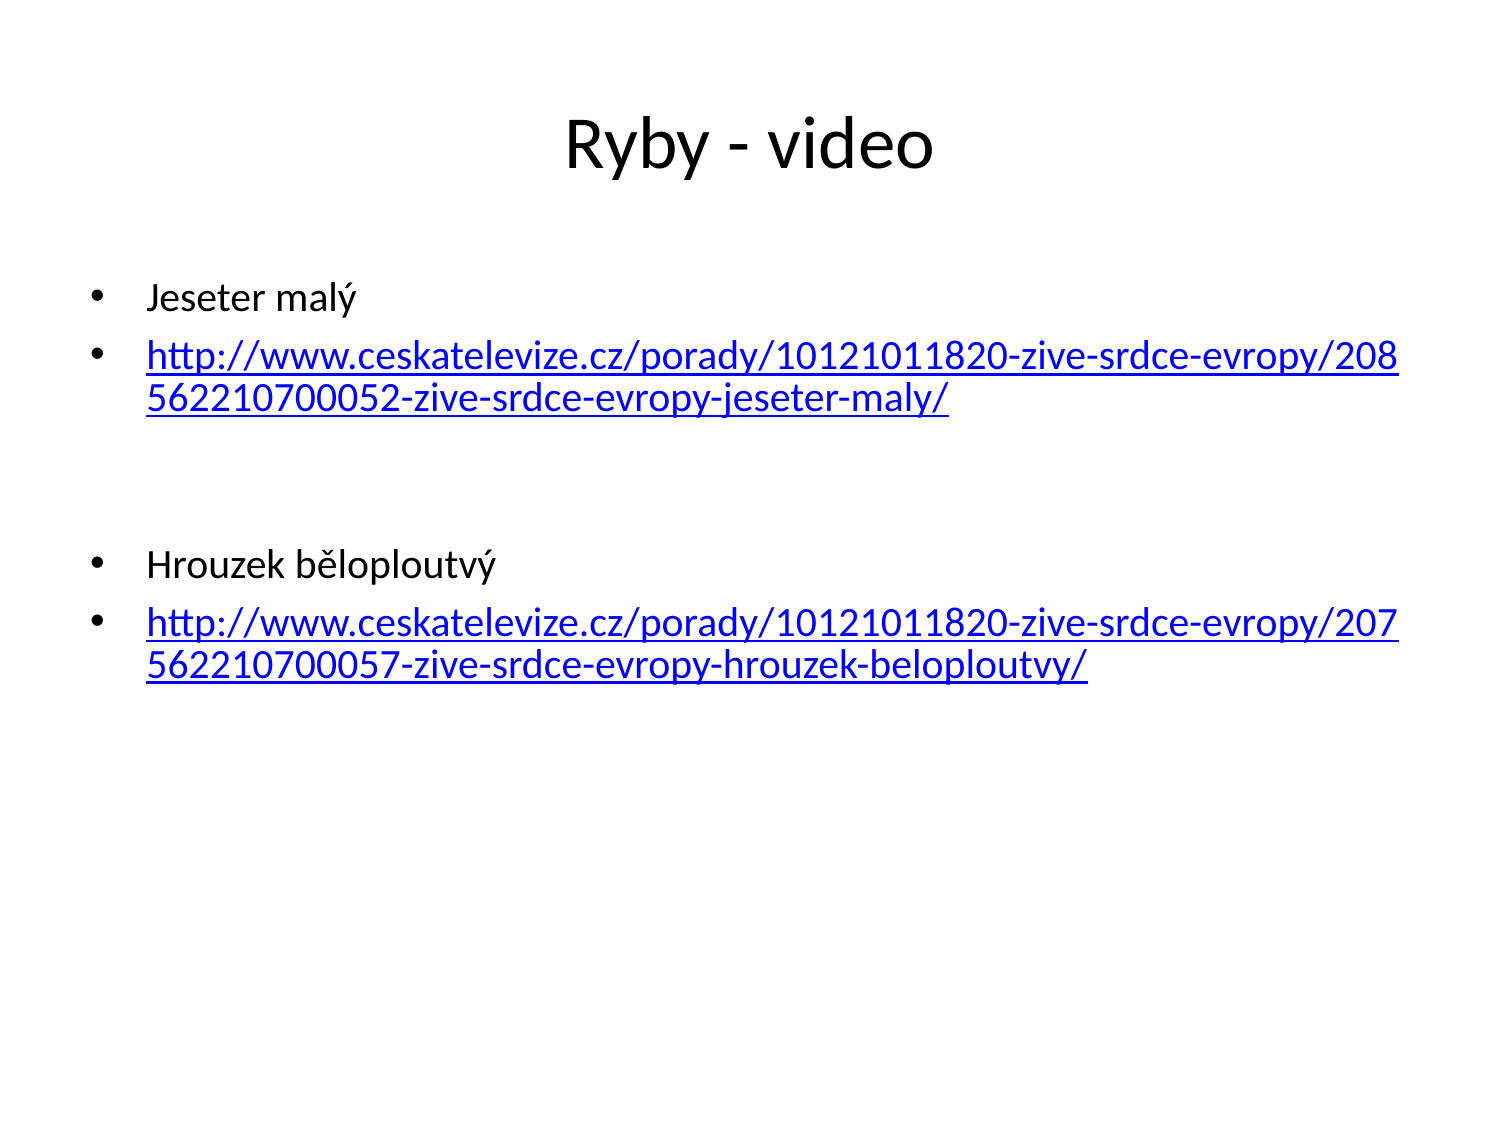

# Ryby - video
Jeseter malý
http://www.ceskatelevize.cz/porady/10121011820-zive-srdce-evropy/208562210700052-zive-srdce-evropy-jeseter-maly/
Hrouzek běloploutvý
http://www.ceskatelevize.cz/porady/10121011820-zive-srdce-evropy/207562210700057-zive-srdce-evropy-hrouzek-beloploutvy/